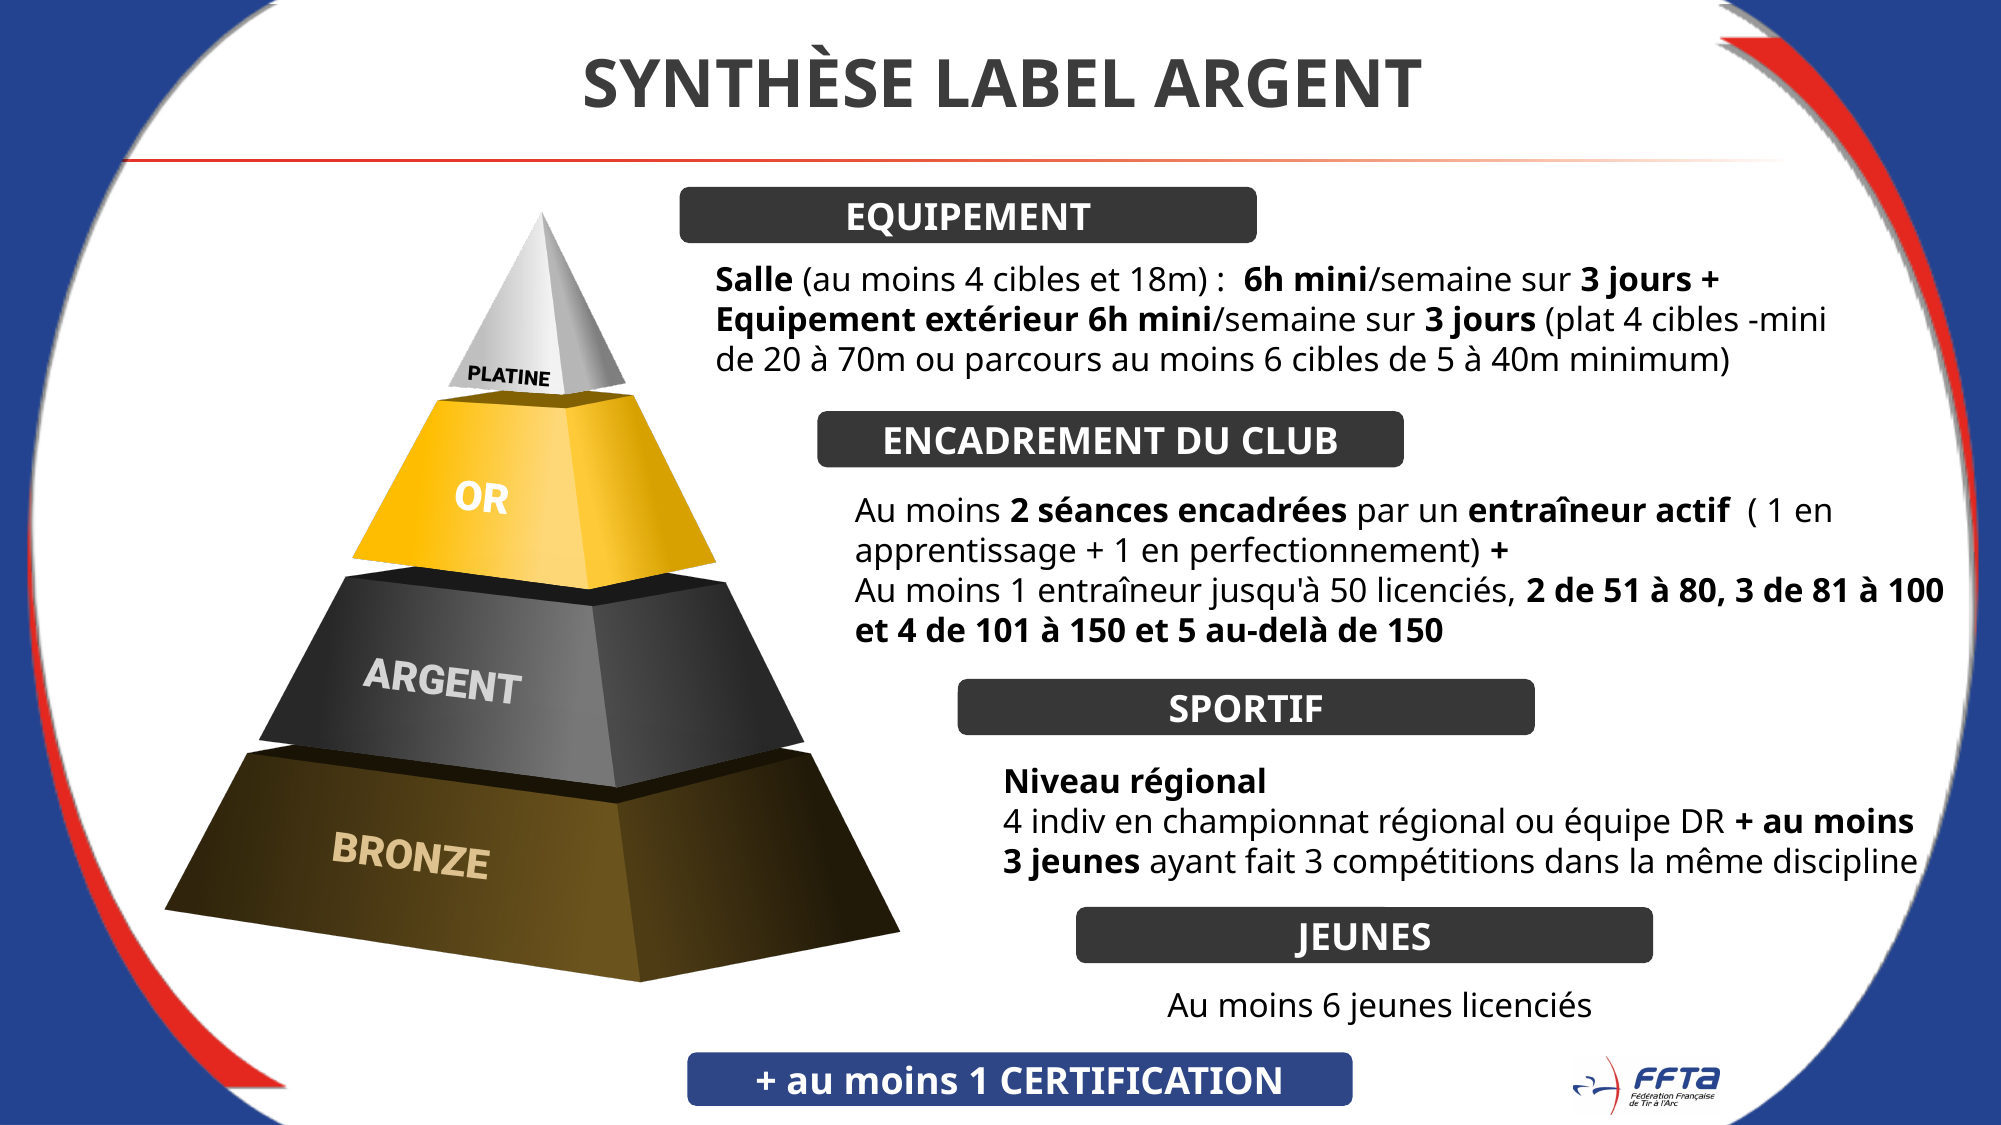

Synthèse label Argent
EQUIPEMENT
Salle (au moins 4 cibles et 18m) : 6h mini/semaine sur 3 jours +
Equipement extérieur 6h mini/semaine sur 3 jours (plat 4 cibles -mini de 20 à 70m ou parcours au moins 6 cibles de 5 à 40m minimum)
ENCADREMENT DU CLUB
Au moins 2 séances encadrées par un entraîneur actif ( 1 en apprentissage + 1 en perfectionnement) +
Au moins 1 entraîneur jusqu'à 50 licenciés, 2 de 51 à 80, 3 de 81 à 100 et 4 de 101 à 150 et 5 au-delà de 150
SPORTIF
Niveau régional
4 indiv en championnat régional ou équipe DR + au moins
3 jeunes ayant fait 3 compétitions dans la même discipline
JEUNES
Au moins 6 jeunes licenciés
+ au moins 1 CERTIFICATION